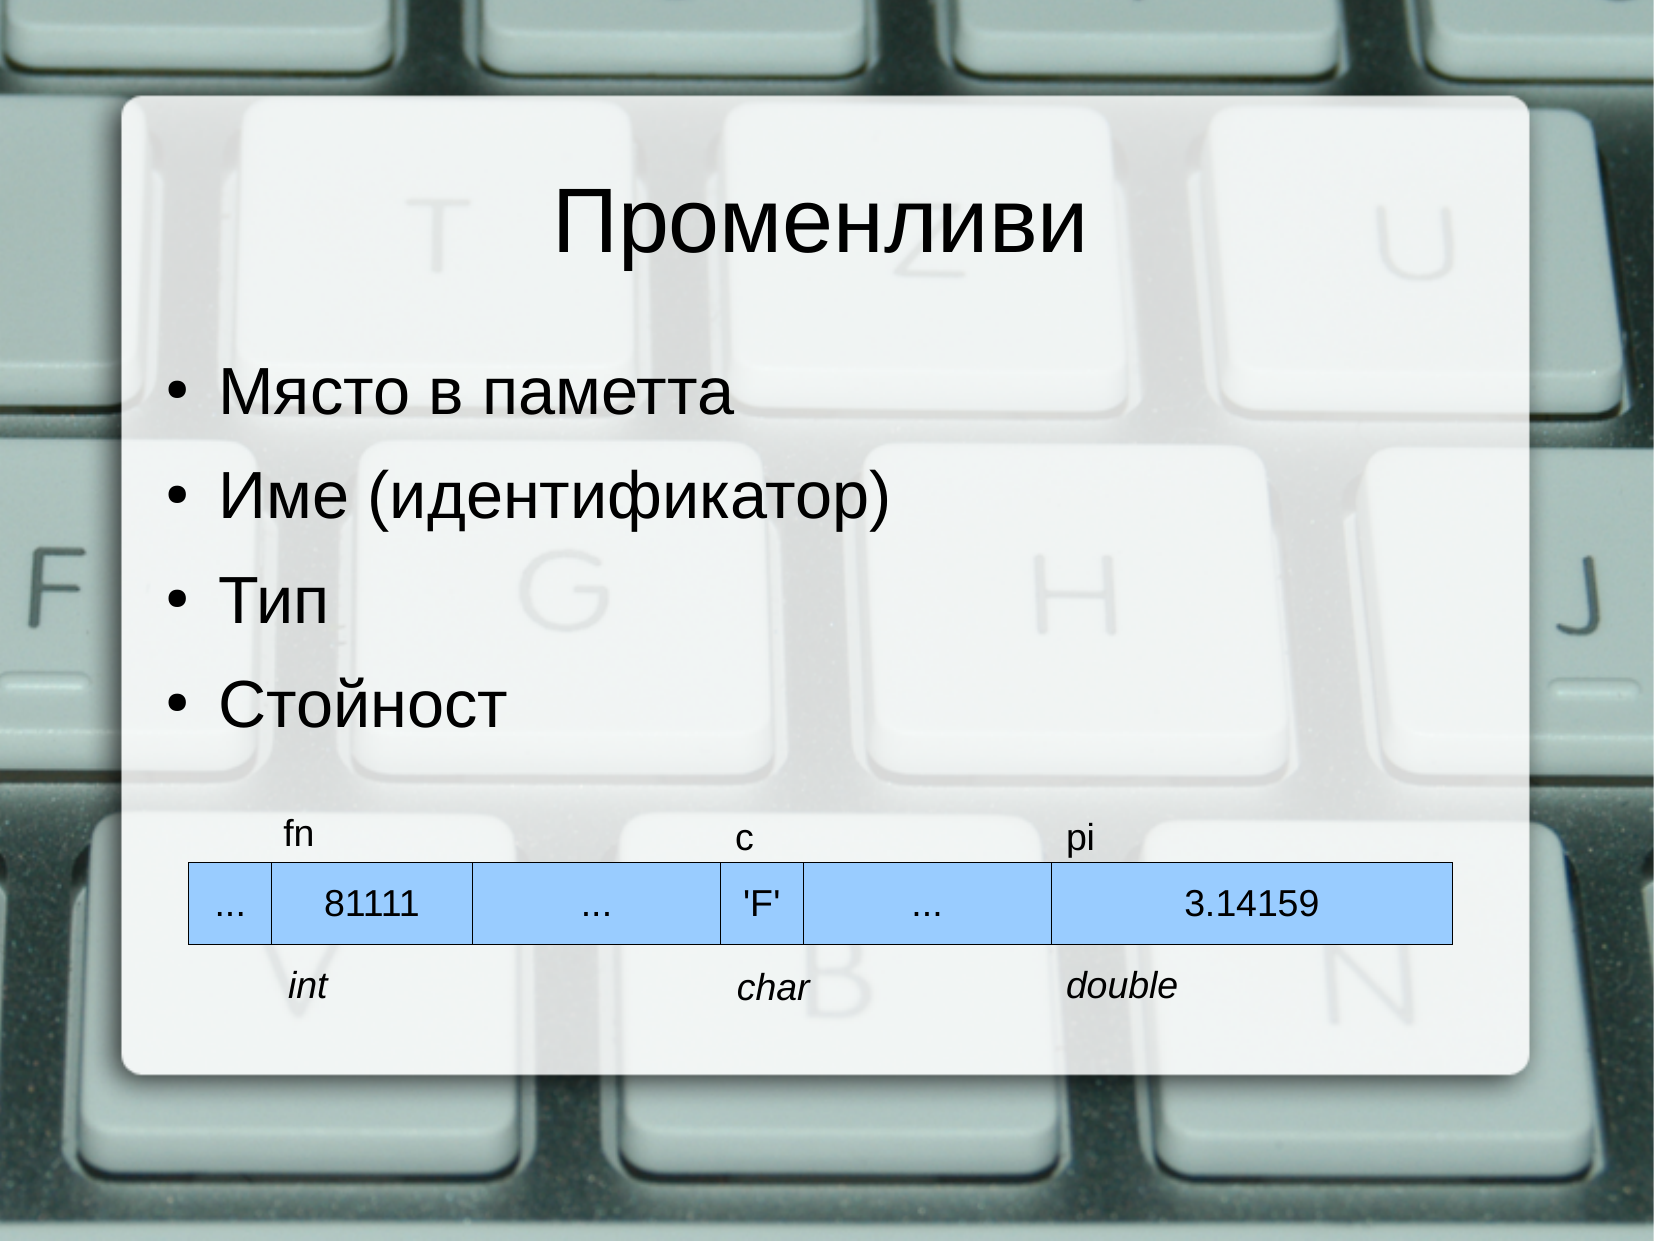

# Променливи
Място в паметта
Име (идентификатор)
Тип
Стойност
fn
pi
c
...
81111
...
...
3.14159
'F'
int
double
char